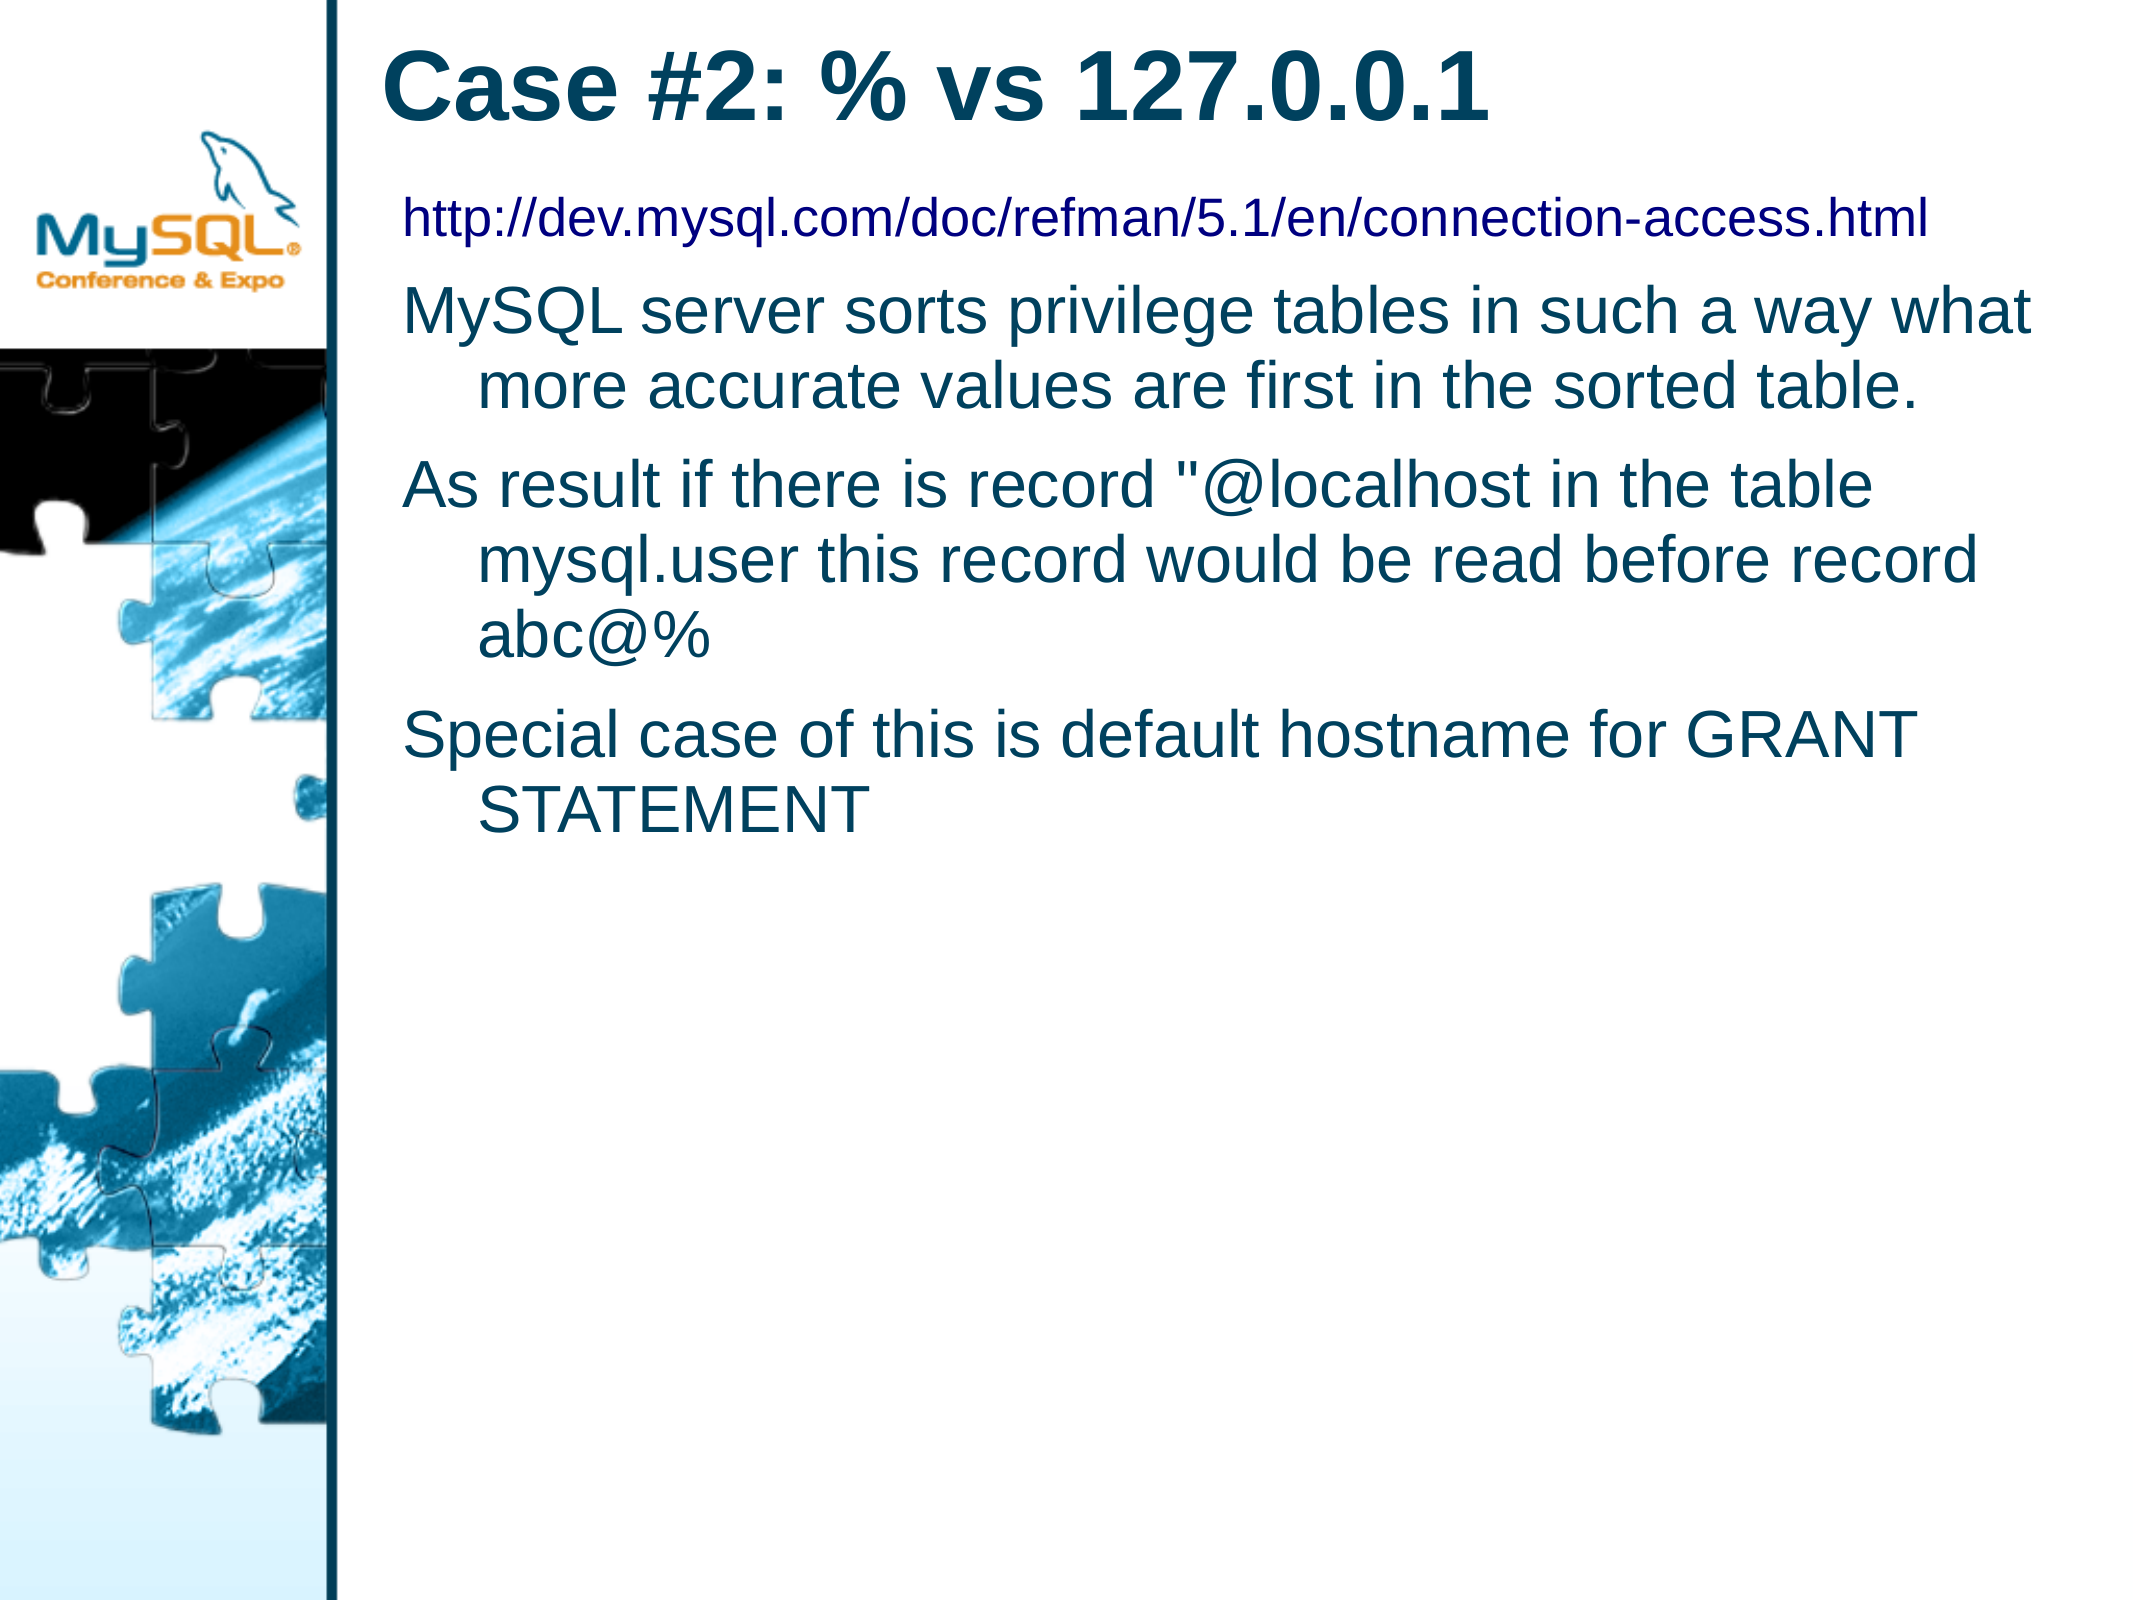

# Case #2: % vs 127.0.0.1
http://dev.mysql.com/doc/refman/5.1/en/connection-access.html
MySQL server sorts privilege tables in such a way what more accurate values are first in the sorted table.
As result if there is record ''@localhost in the table mysql.user this record would be read before record abc@%
Special case of this is default hostname for GRANT STATEMENT